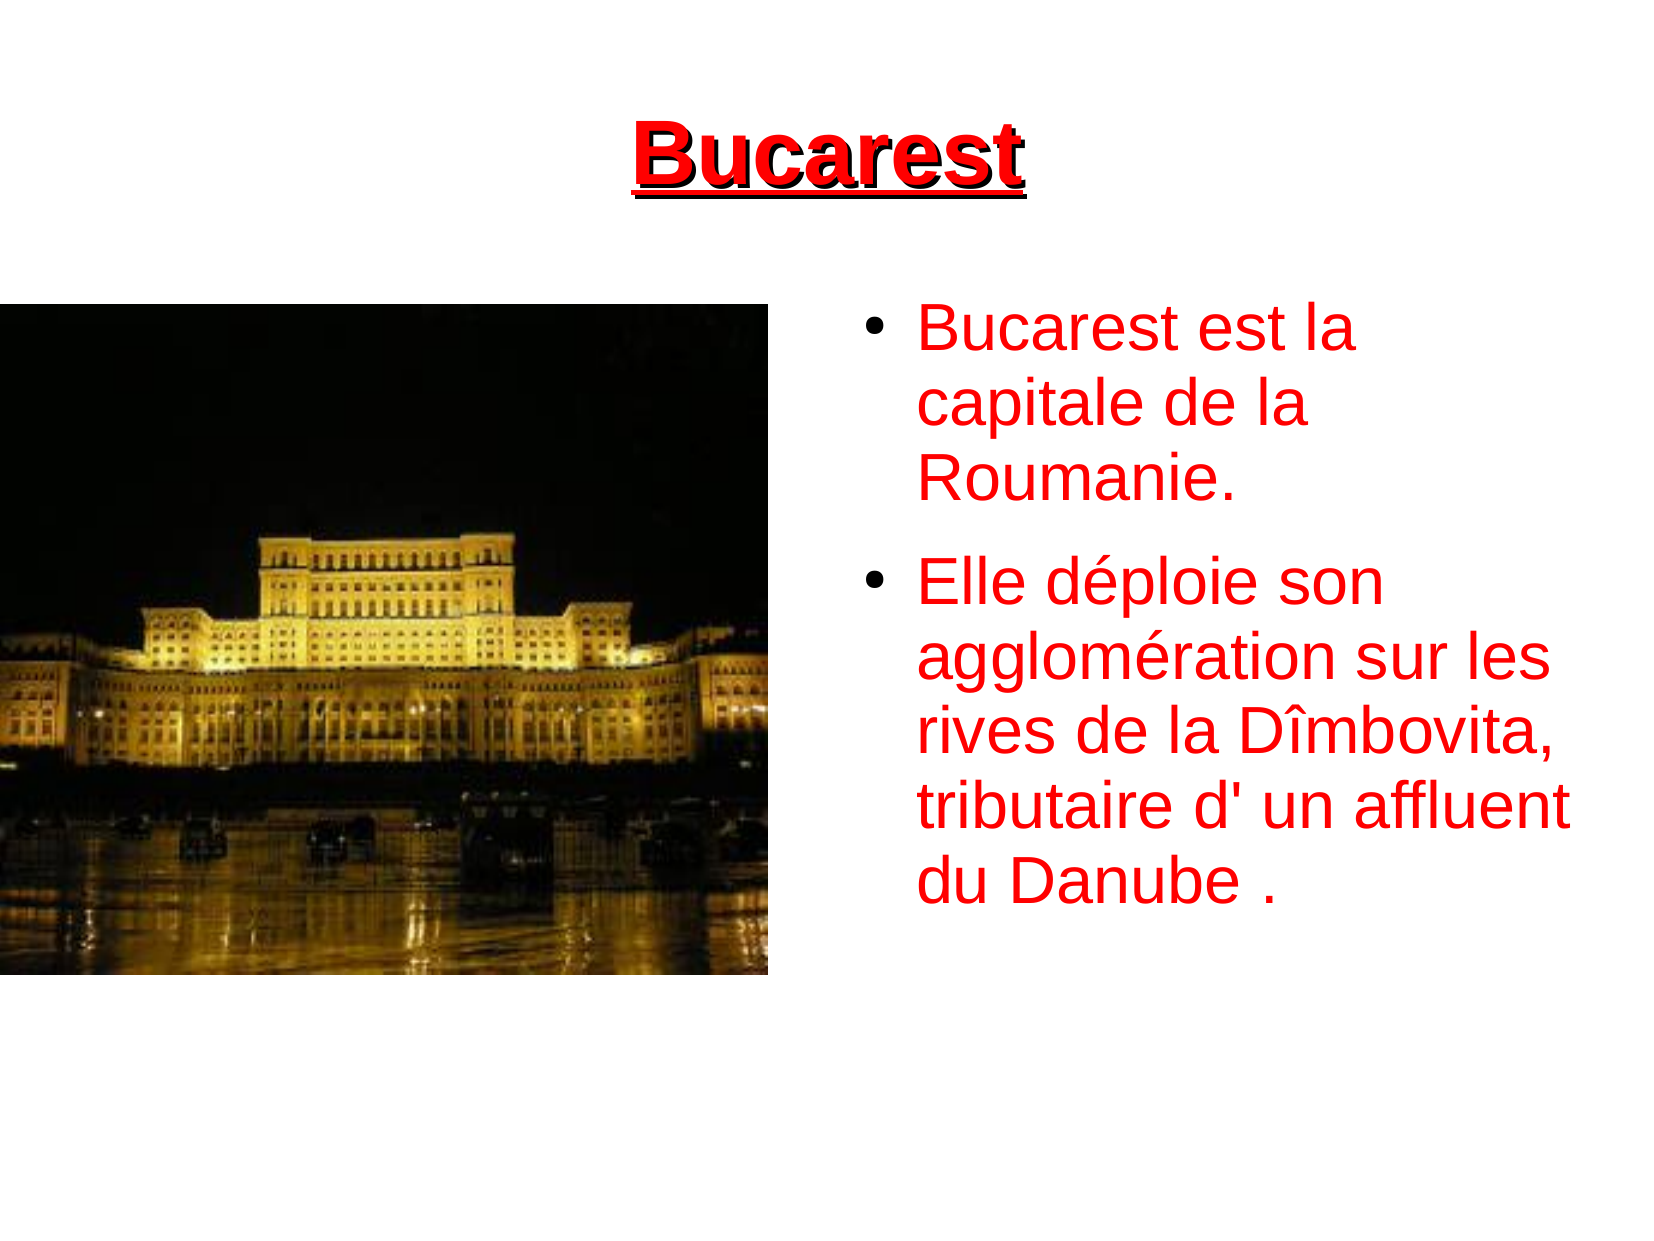

# Bucarest
Bucarest est la capitale de la Roumanie.
Elle déploie son agglomération sur les rives de la Dîmbovita, tributaire d' un affluent du Danube .